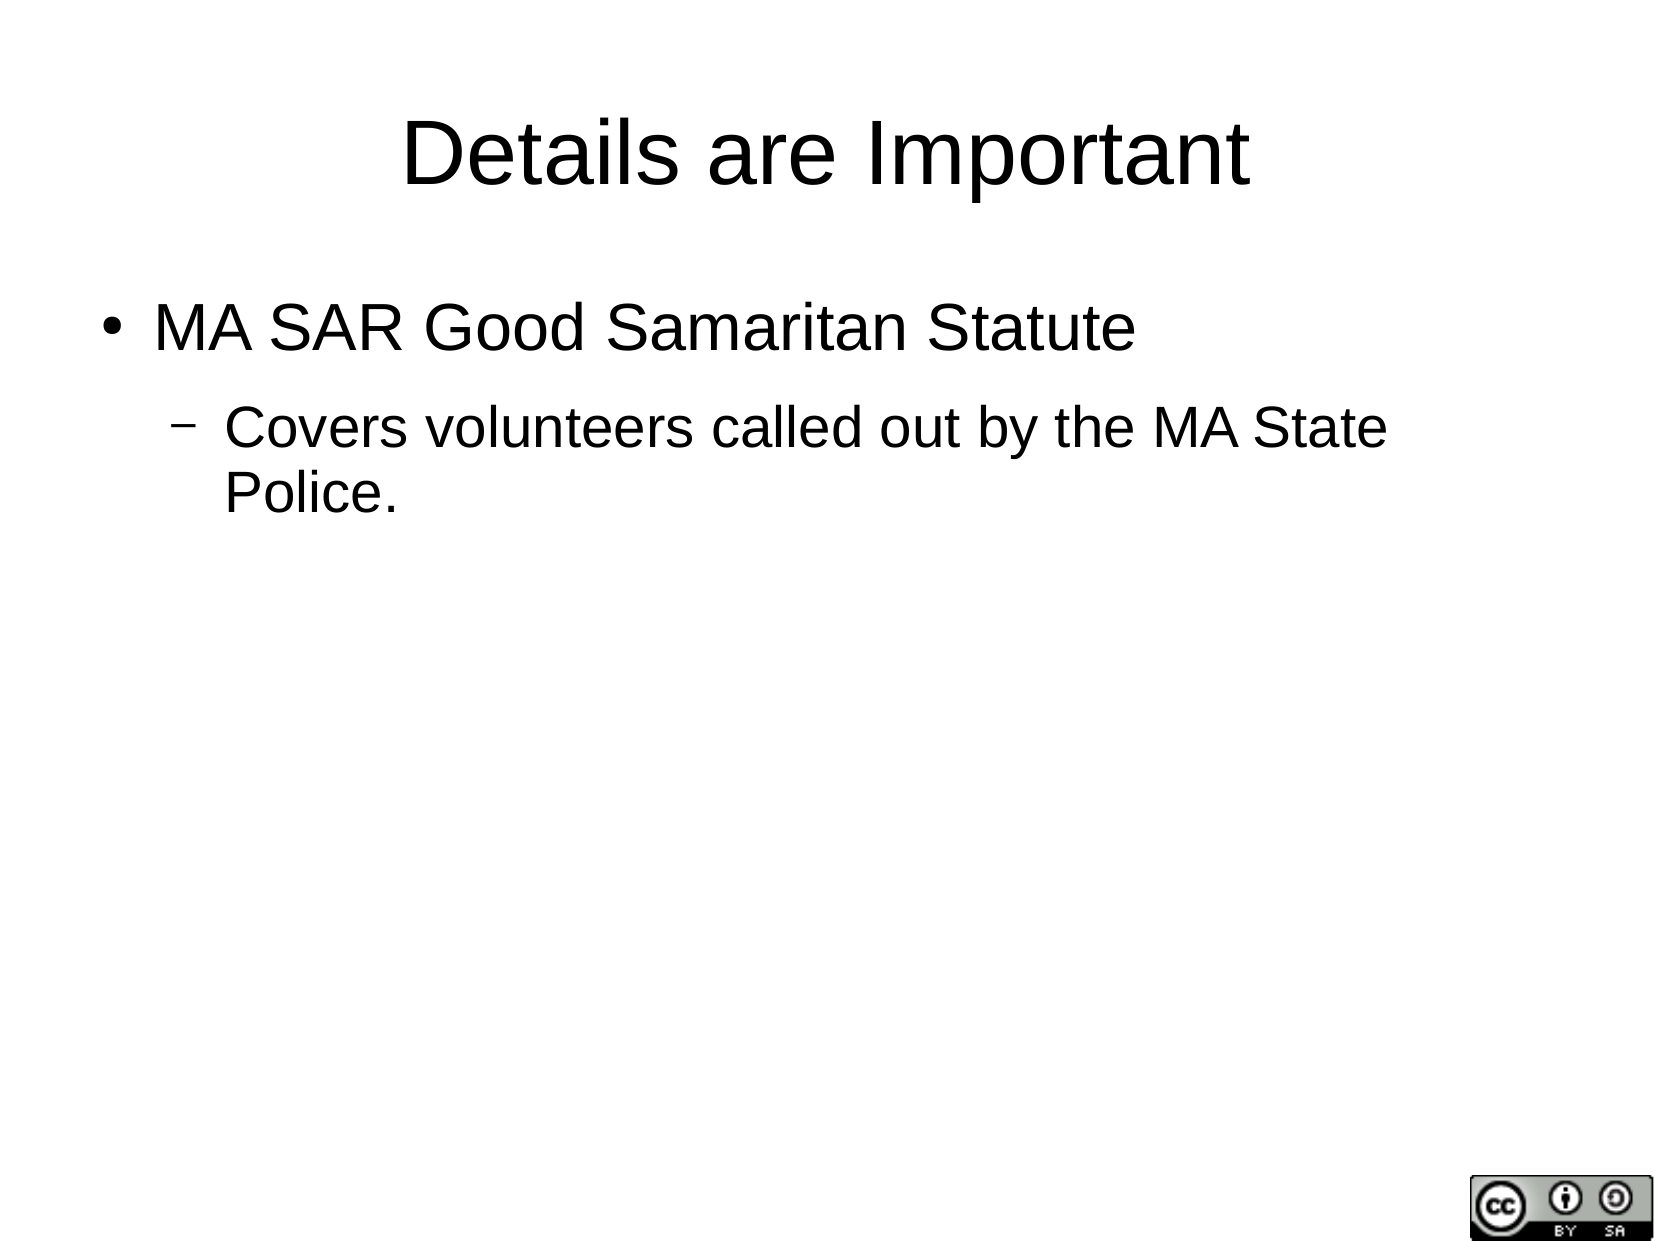

# Details are Important
MA SAR Good Samaritan Statute
Covers volunteers called out by the MA State Police.